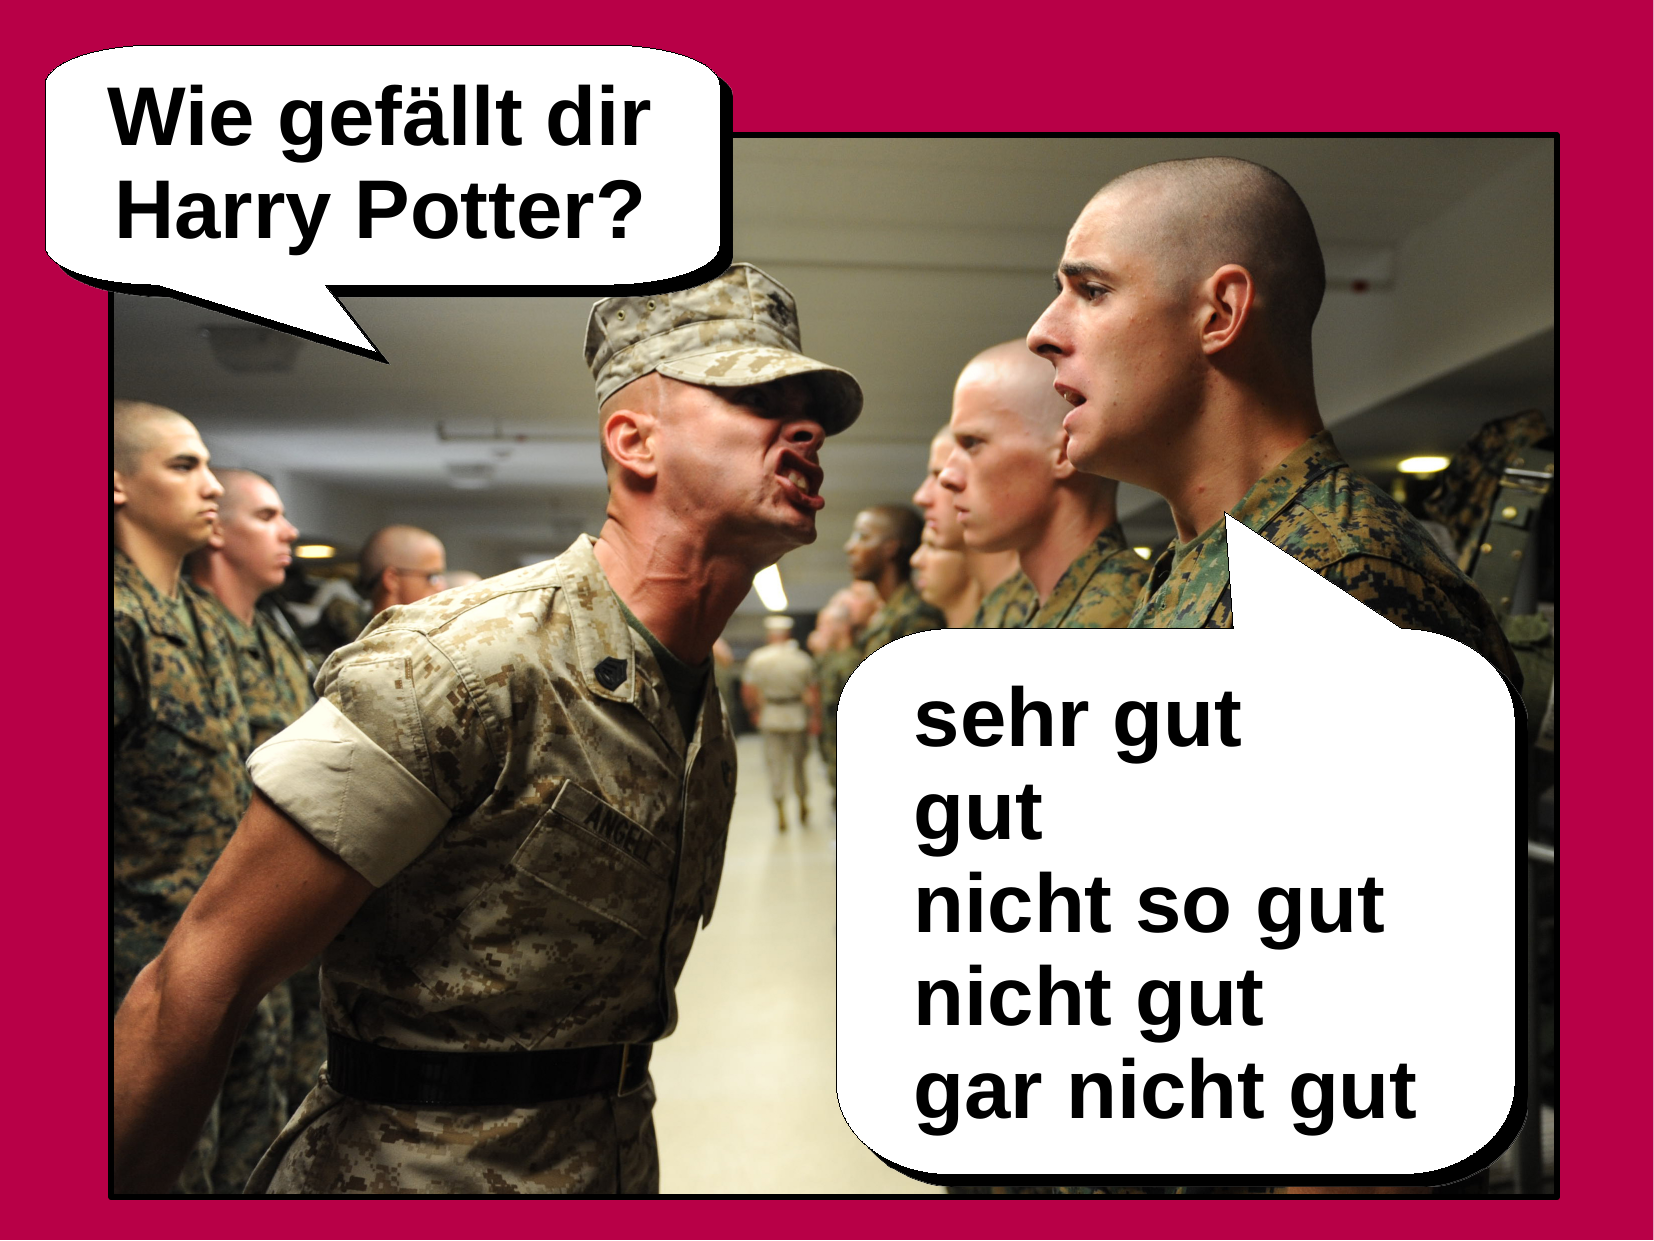

Wie gefällt dir
Harry Potter?
sehr gut
gut
nicht so gut
nicht gut
gar nicht gut